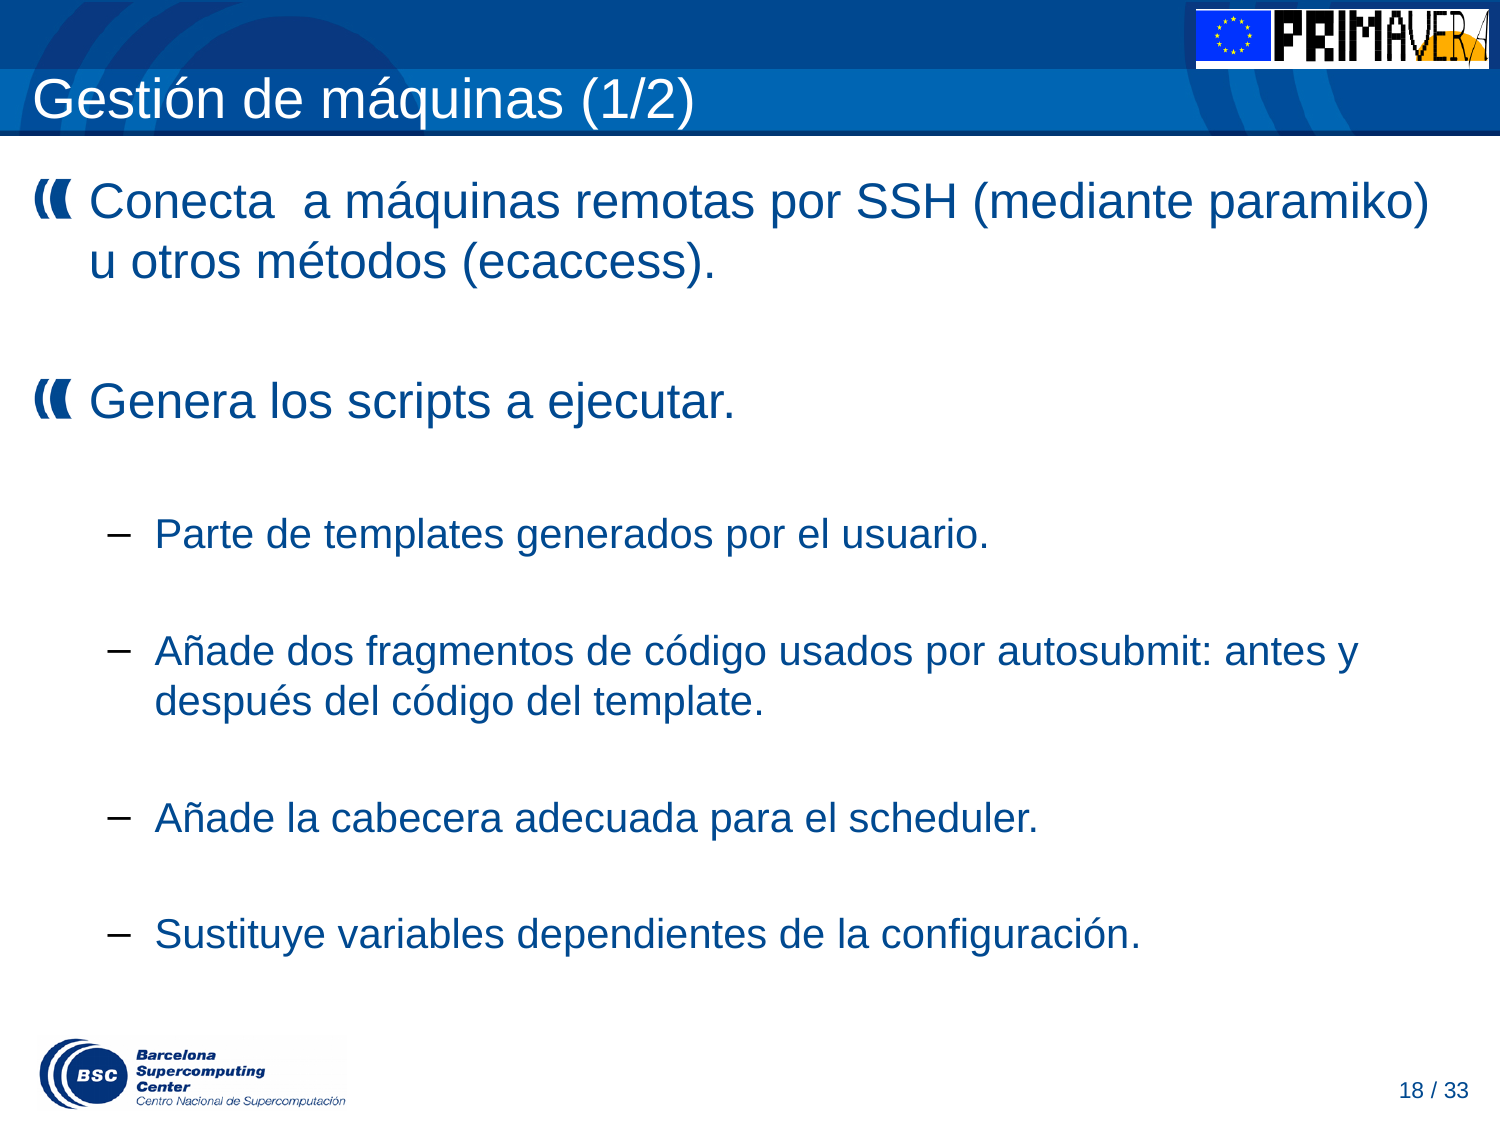

# Gestión de máquinas (1/2)
Conecta a máquinas remotas por SSH (mediante paramiko) u otros métodos (ecaccess).
Genera los scripts a ejecutar.
Parte de templates generados por el usuario.
Añade dos fragmentos de código usados por autosubmit: antes y después del código del template.
Añade la cabecera adecuada para el scheduler.
Sustituye variables dependientes de la configuración.